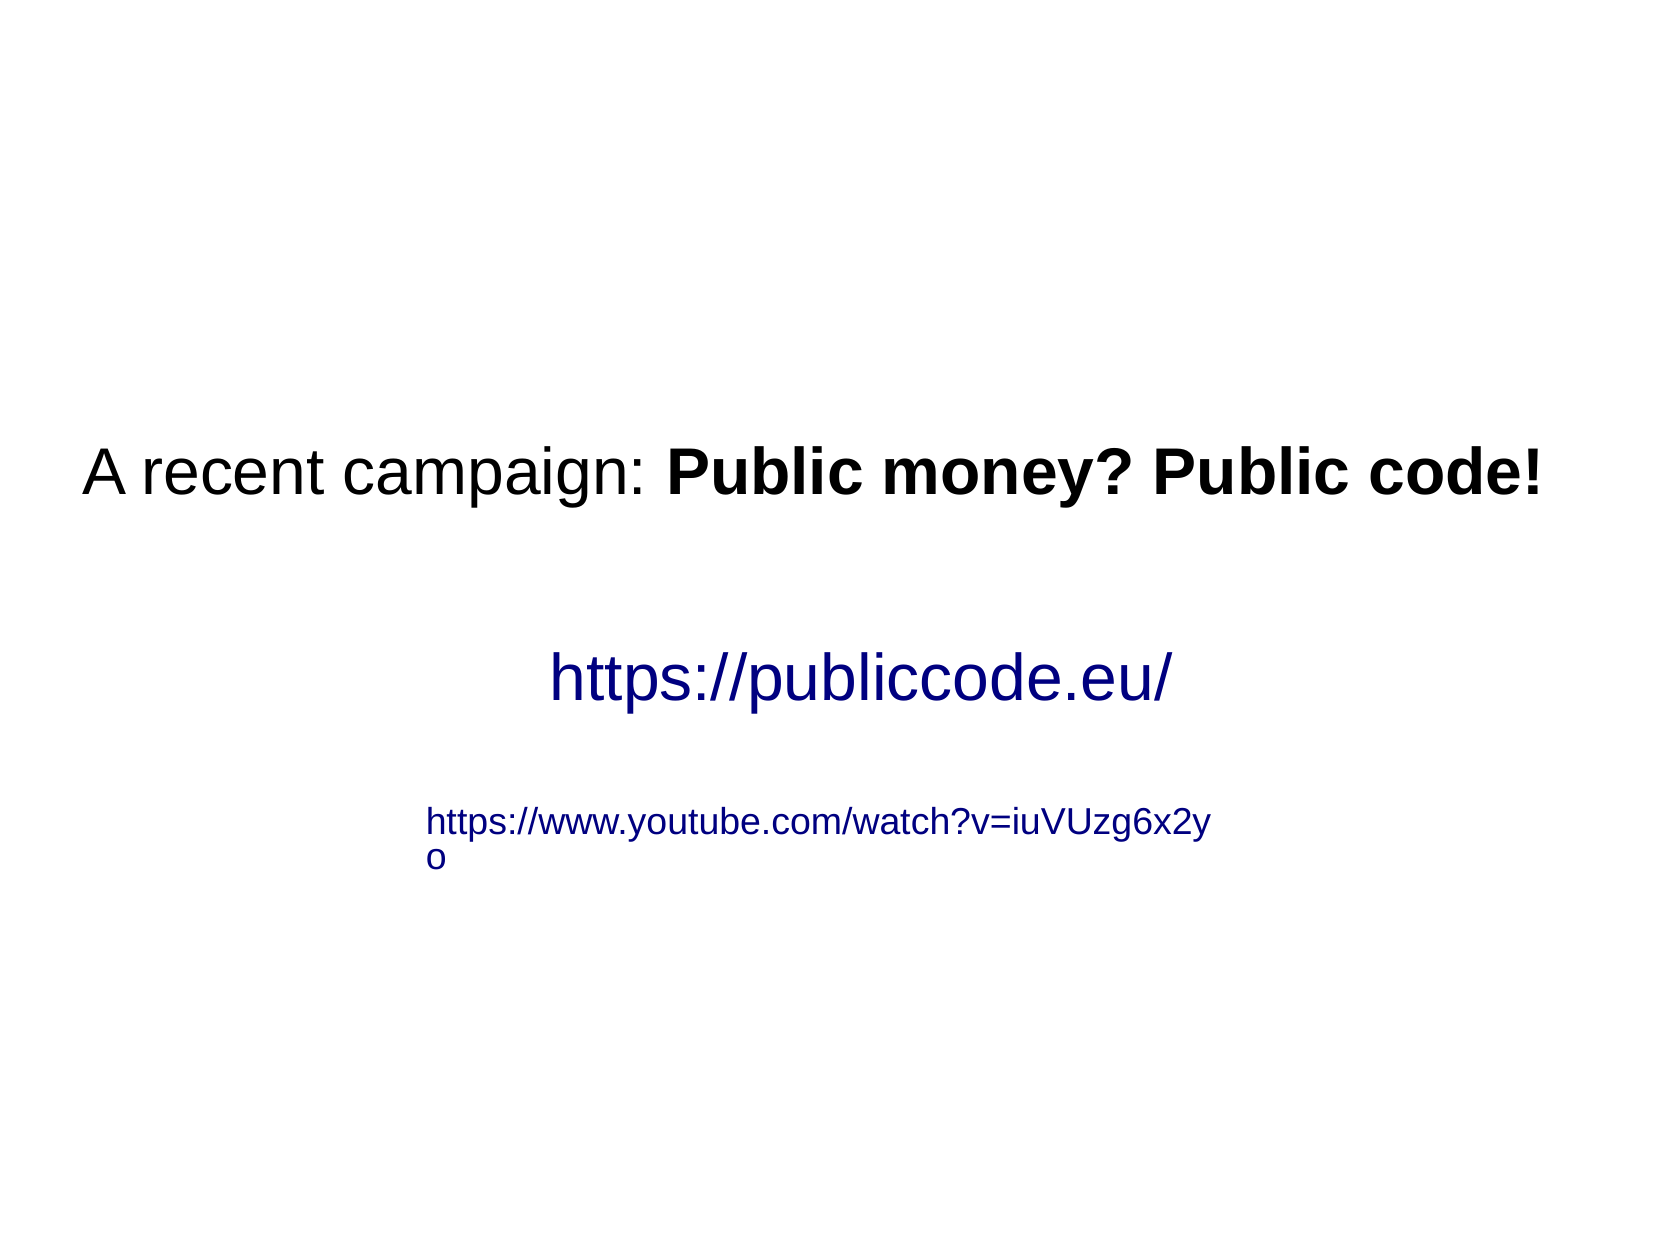

#
A recent campaign: Public money? Public code!
https://publiccode.eu/
https://www.youtube.com/watch?v=iuVUzg6x2yo